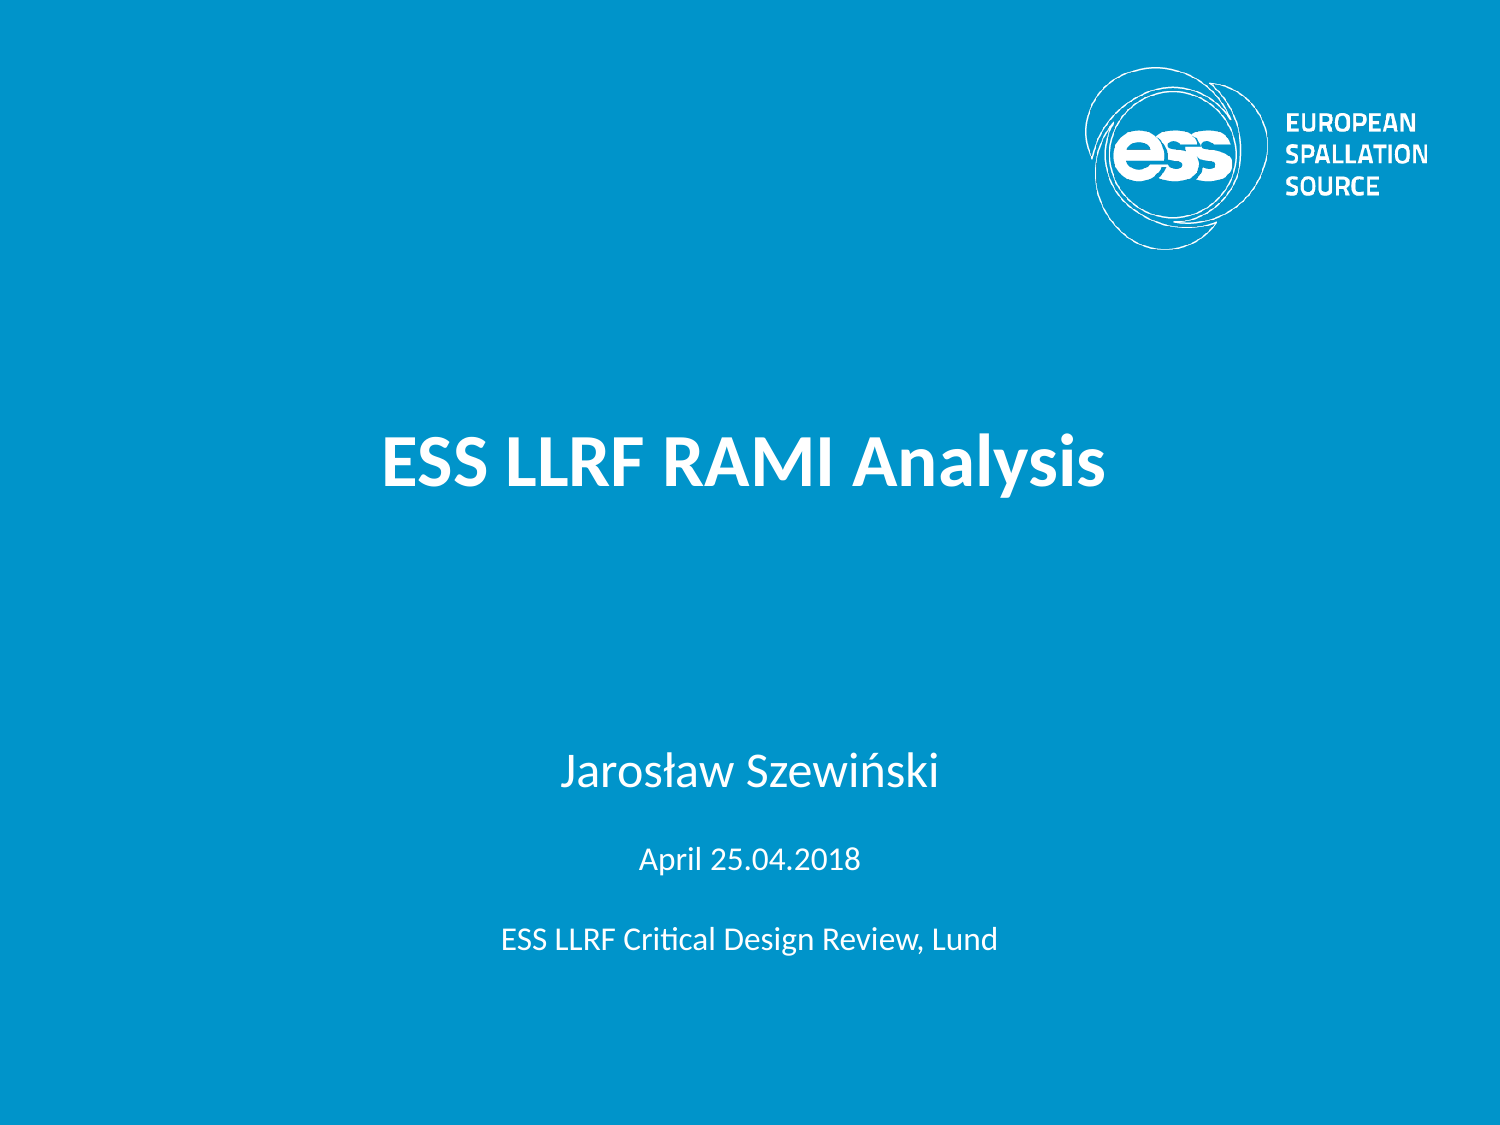

ESS LLRF RAMI Analysis
Jarosław Szewiński
April 25.04.2018
ESS LLRF Critical Design Review, Lund